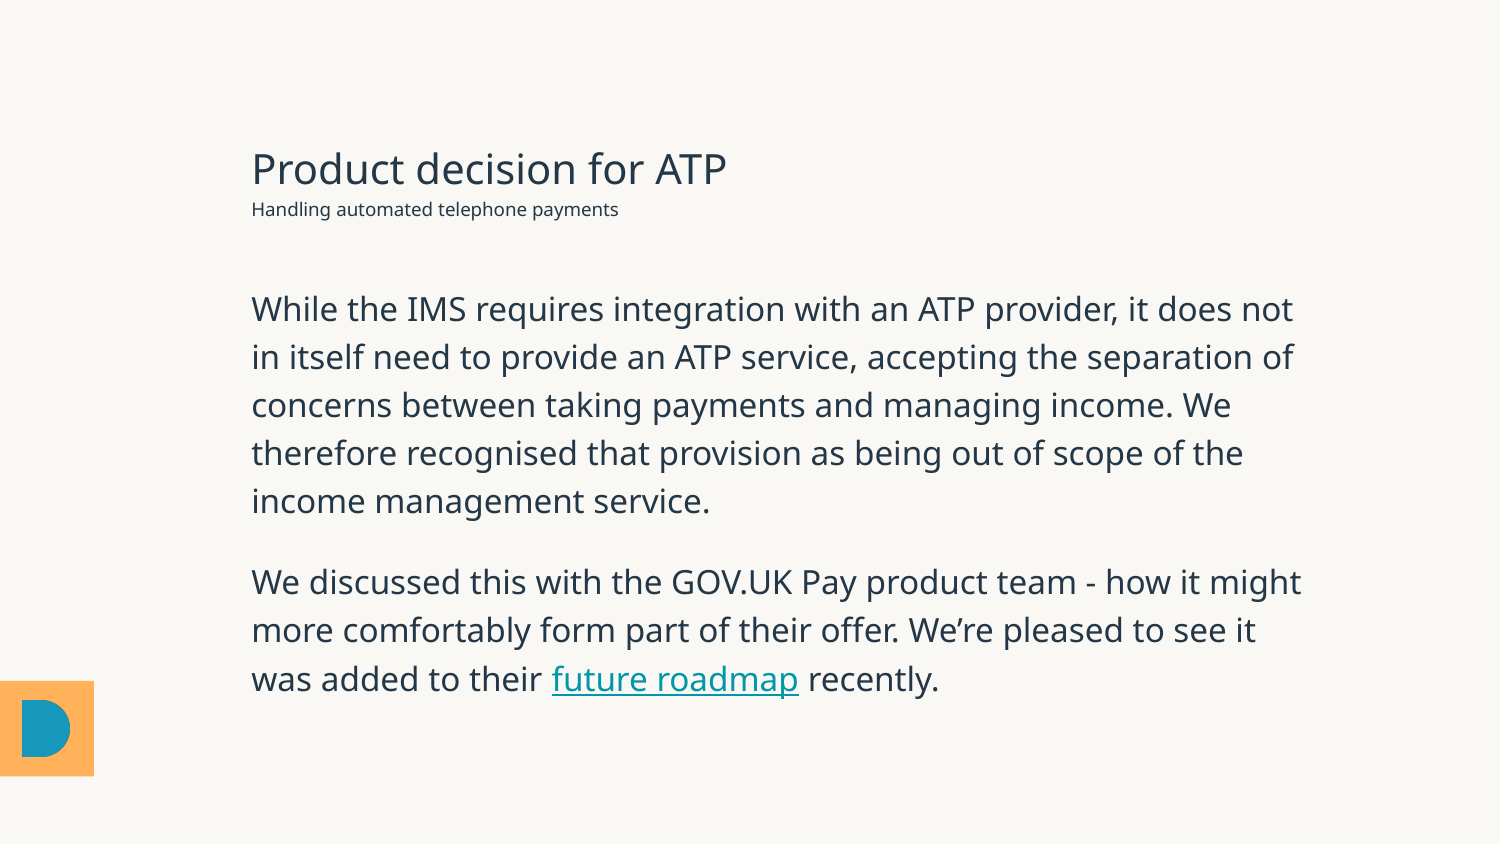

# Product decision for ATP Handling automated telephone payments
While the IMS requires integration with an ATP provider, it does not in itself need to provide an ATP service, accepting the separation of concerns between taking payments and managing income. We therefore recognised that provision as being out of scope of the income management service.
We discussed this with the GOV.UK Pay product team - how it might more comfortably form part of their offer. We’re pleased to see it was added to their future roadmap recently.